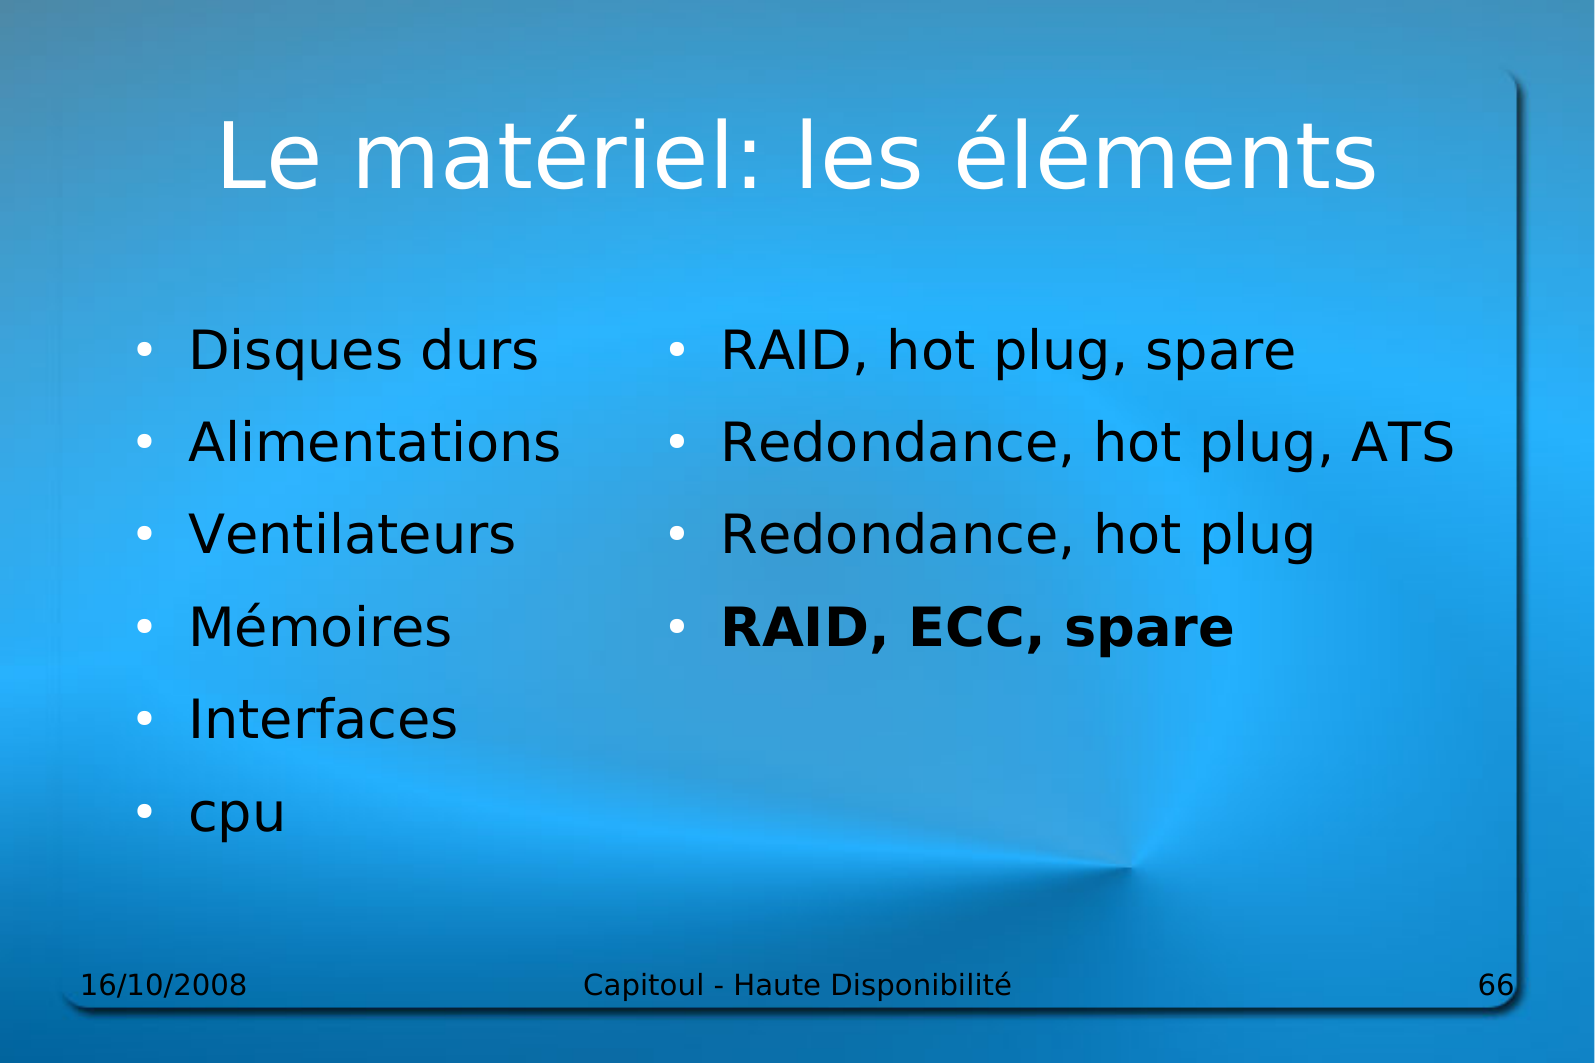

# Le matériel: les éléments
Disques durs
Alimentations
Ventilateurs
Mémoires
Interfaces
cpu
RAID, hot plug, spare
Redondance, hot plug, ATS
Redondance, hot plug
RAID, ECC, spare
16/10/2008
Capitoul - Haute Disponibilité
66